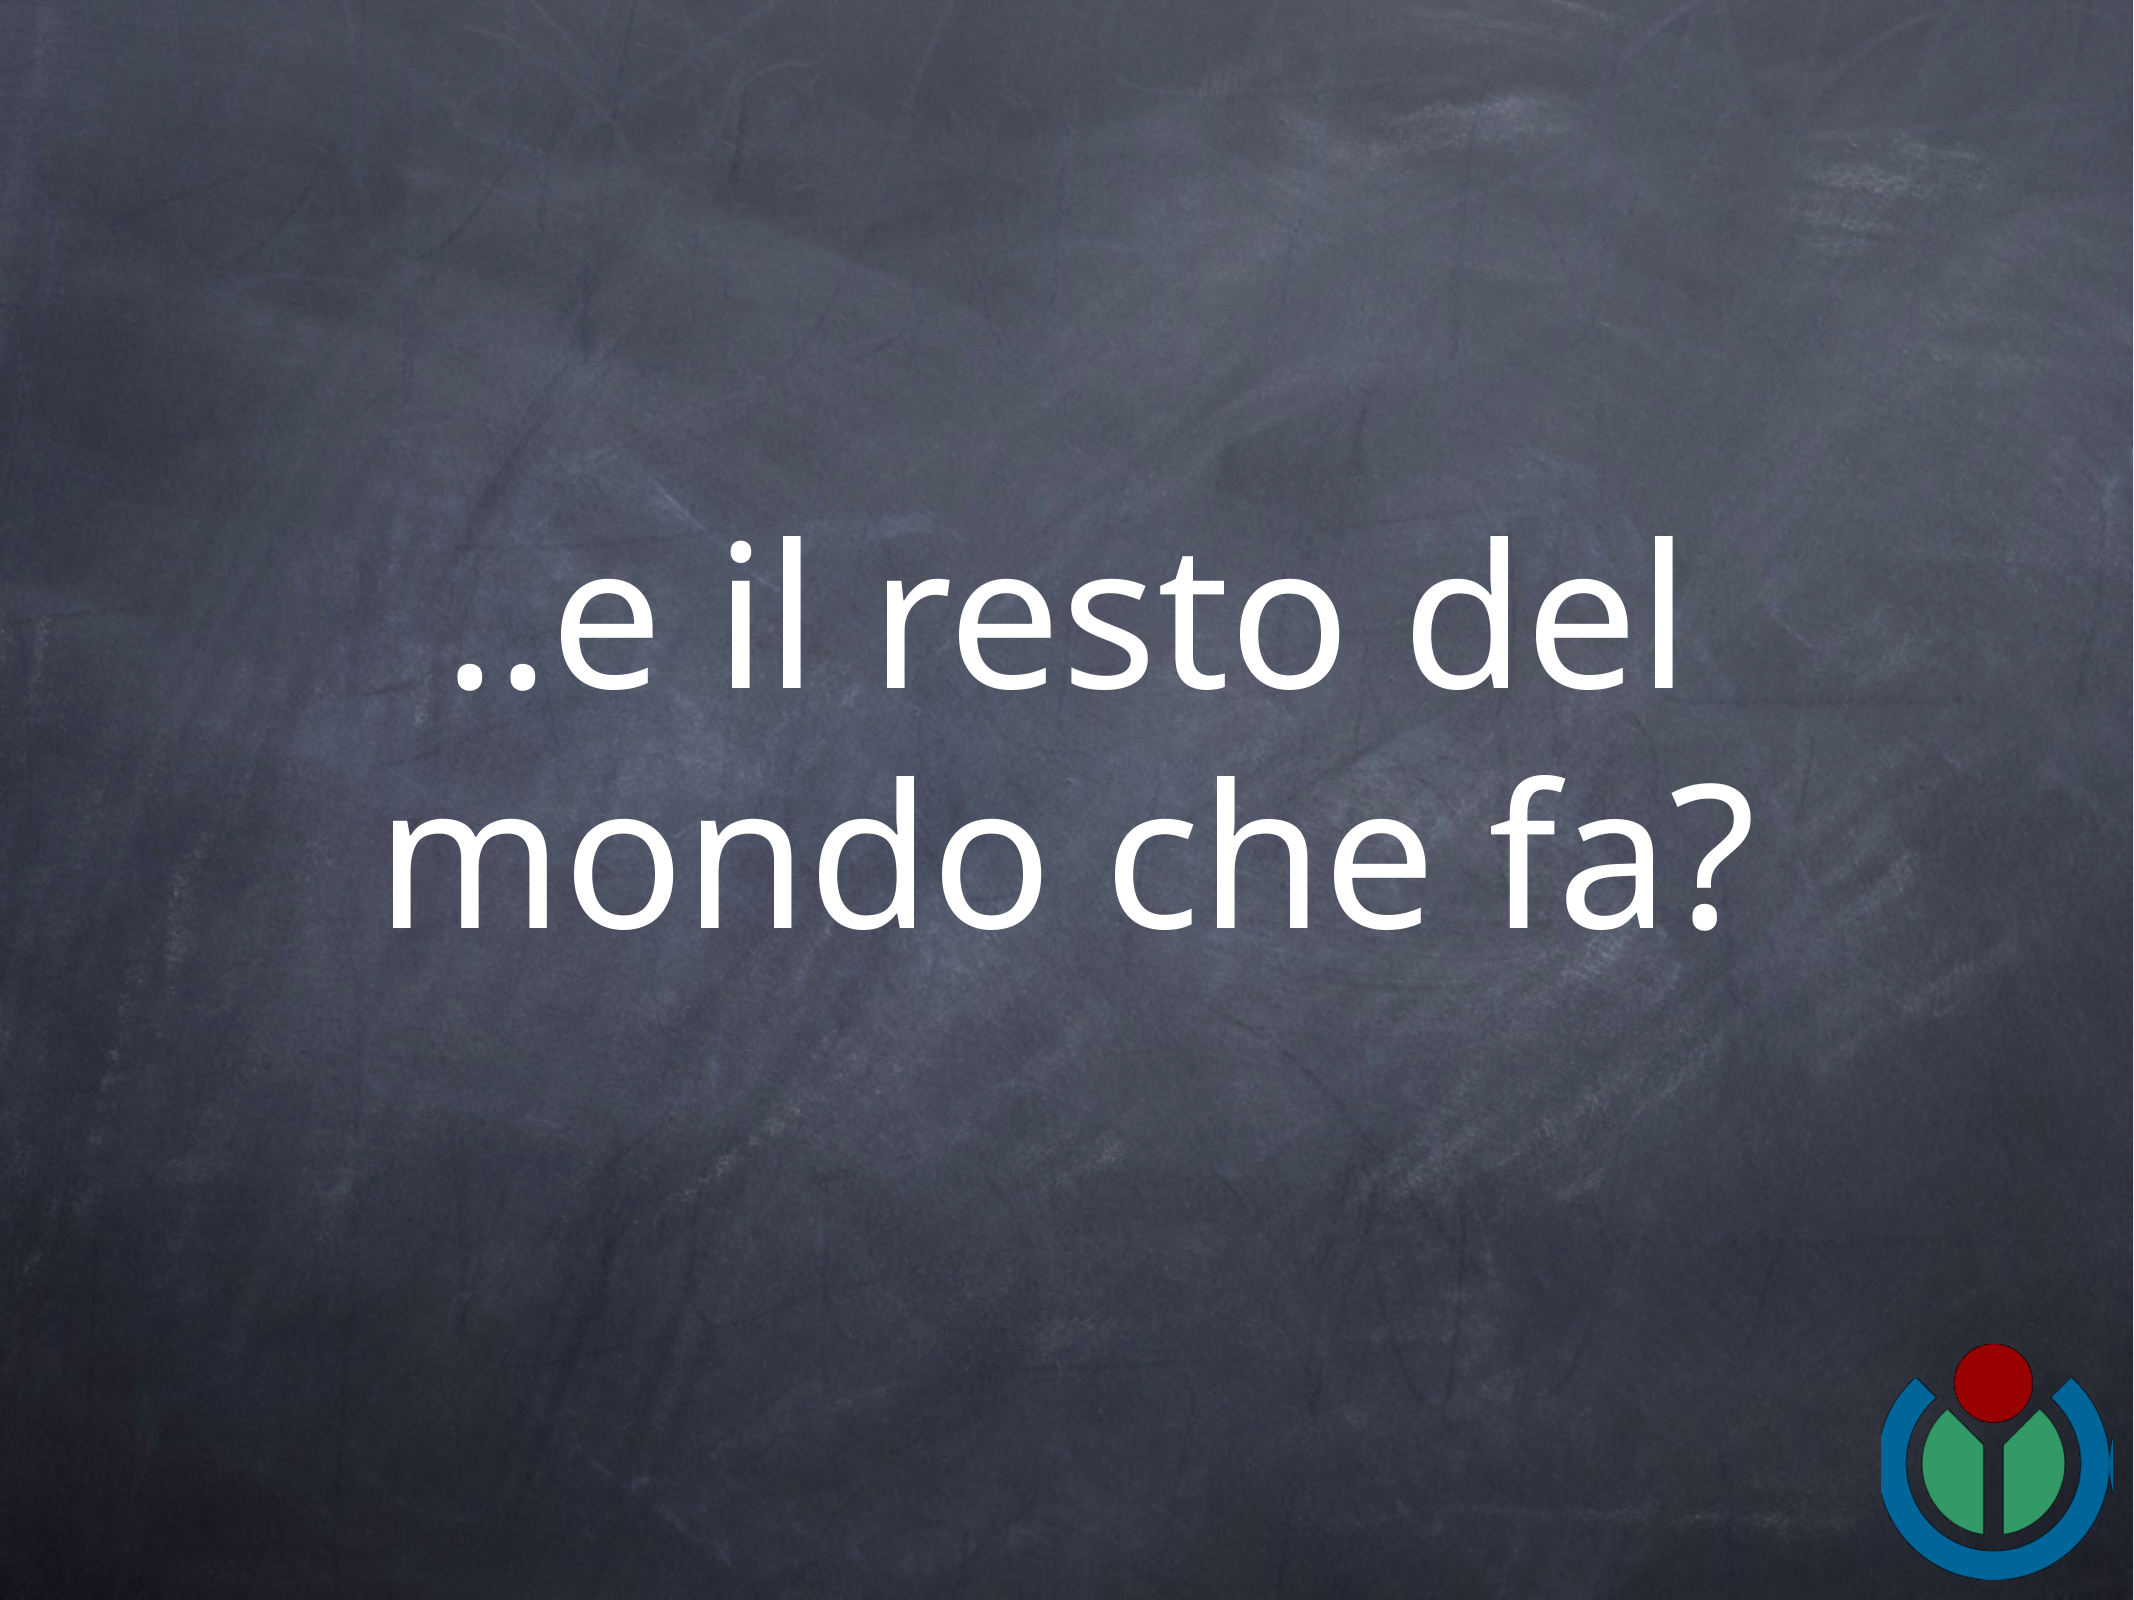

# ..e il resto del mondo che fa?